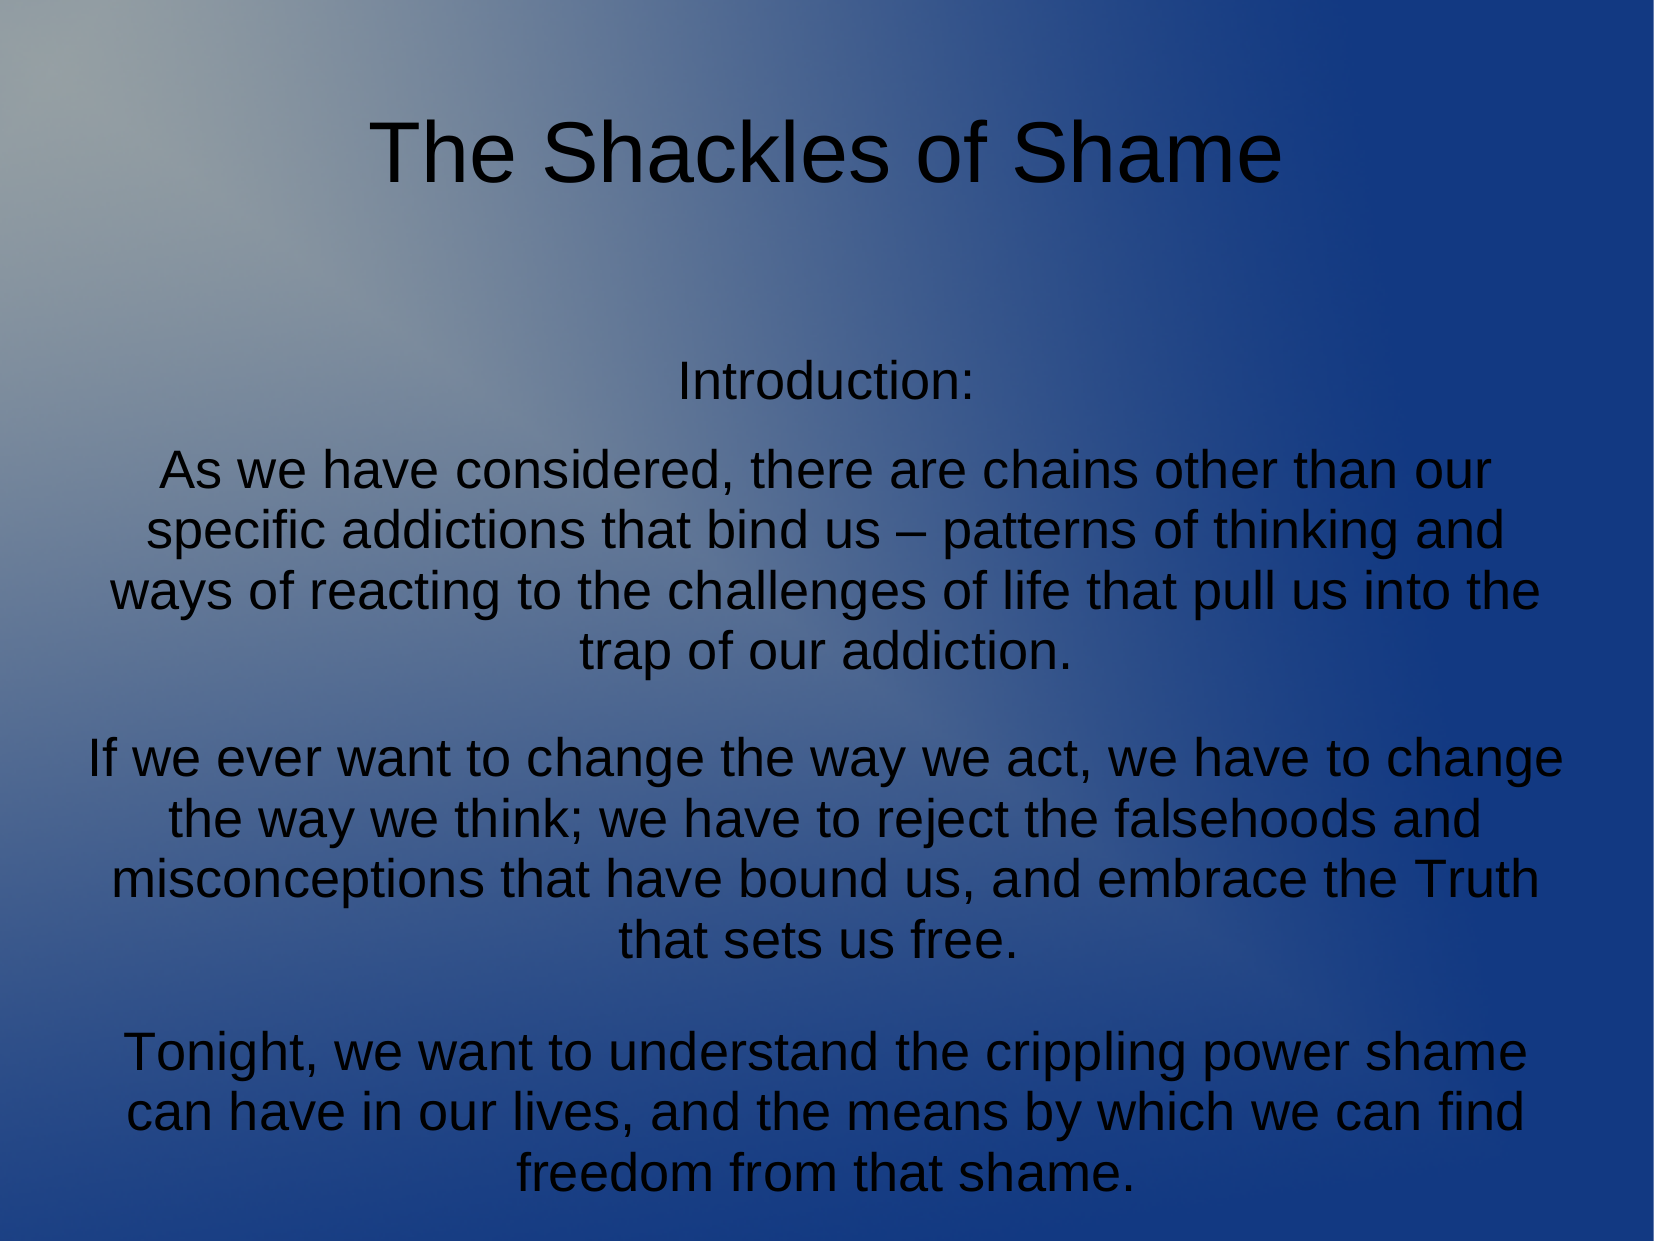

# The Shackles of Shame
Introduction:
As we have considered, there are chains other than our specific addictions that bind us – patterns of thinking and ways of reacting to the challenges of life that pull us into the trap of our addiction.
If we ever want to change the way we act, we have to change the way we think; we have to reject the falsehoods and misconceptions that have bound us, and embrace the Truth that sets us free.
Tonight, we want to understand the crippling power shame can have in our lives, and the means by which we can find freedom from that shame.